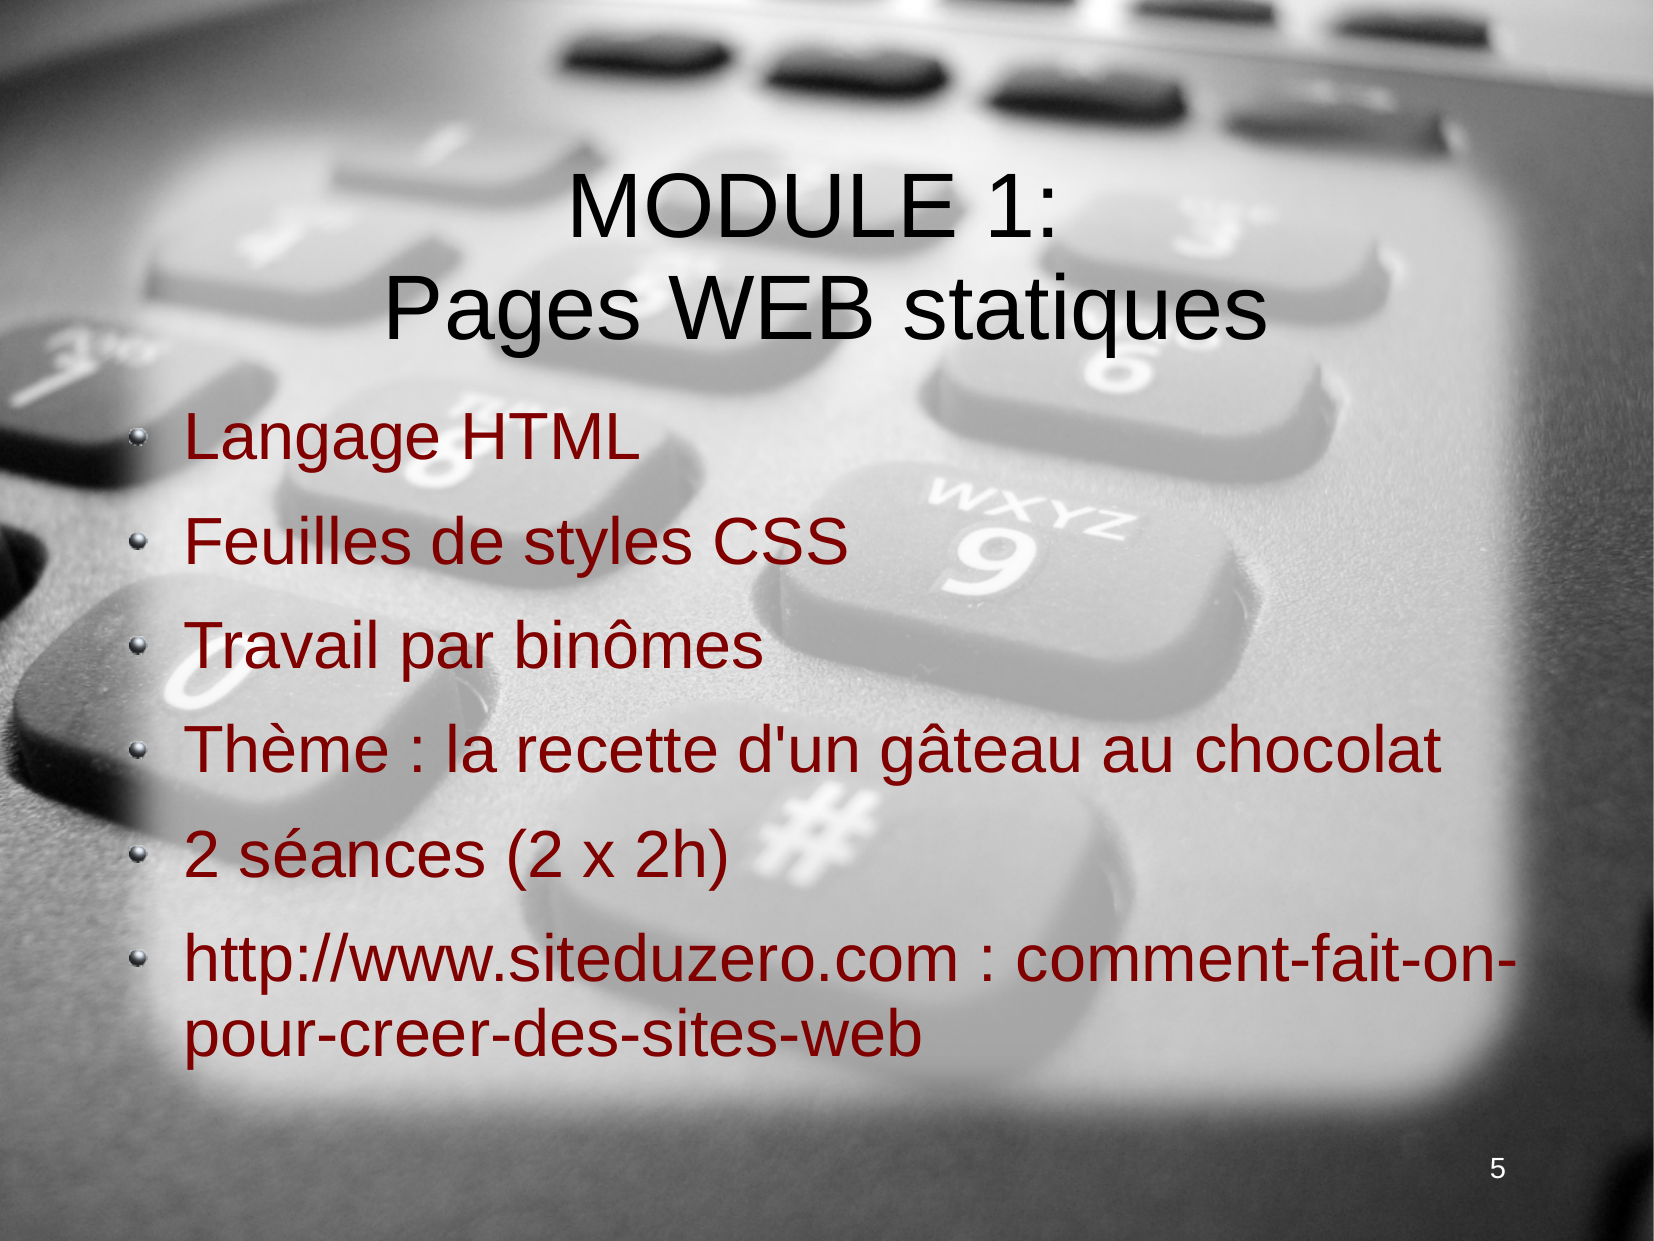

# MODULE 1: Pages WEB statiques
Langage HTML
Feuilles de styles CSS
Travail par binômes
Thème : la recette d'un gâteau au chocolat
2 séances (2 x 2h)
http://www.siteduzero.com : comment-fait-on-pour-creer-des-sites-web
5